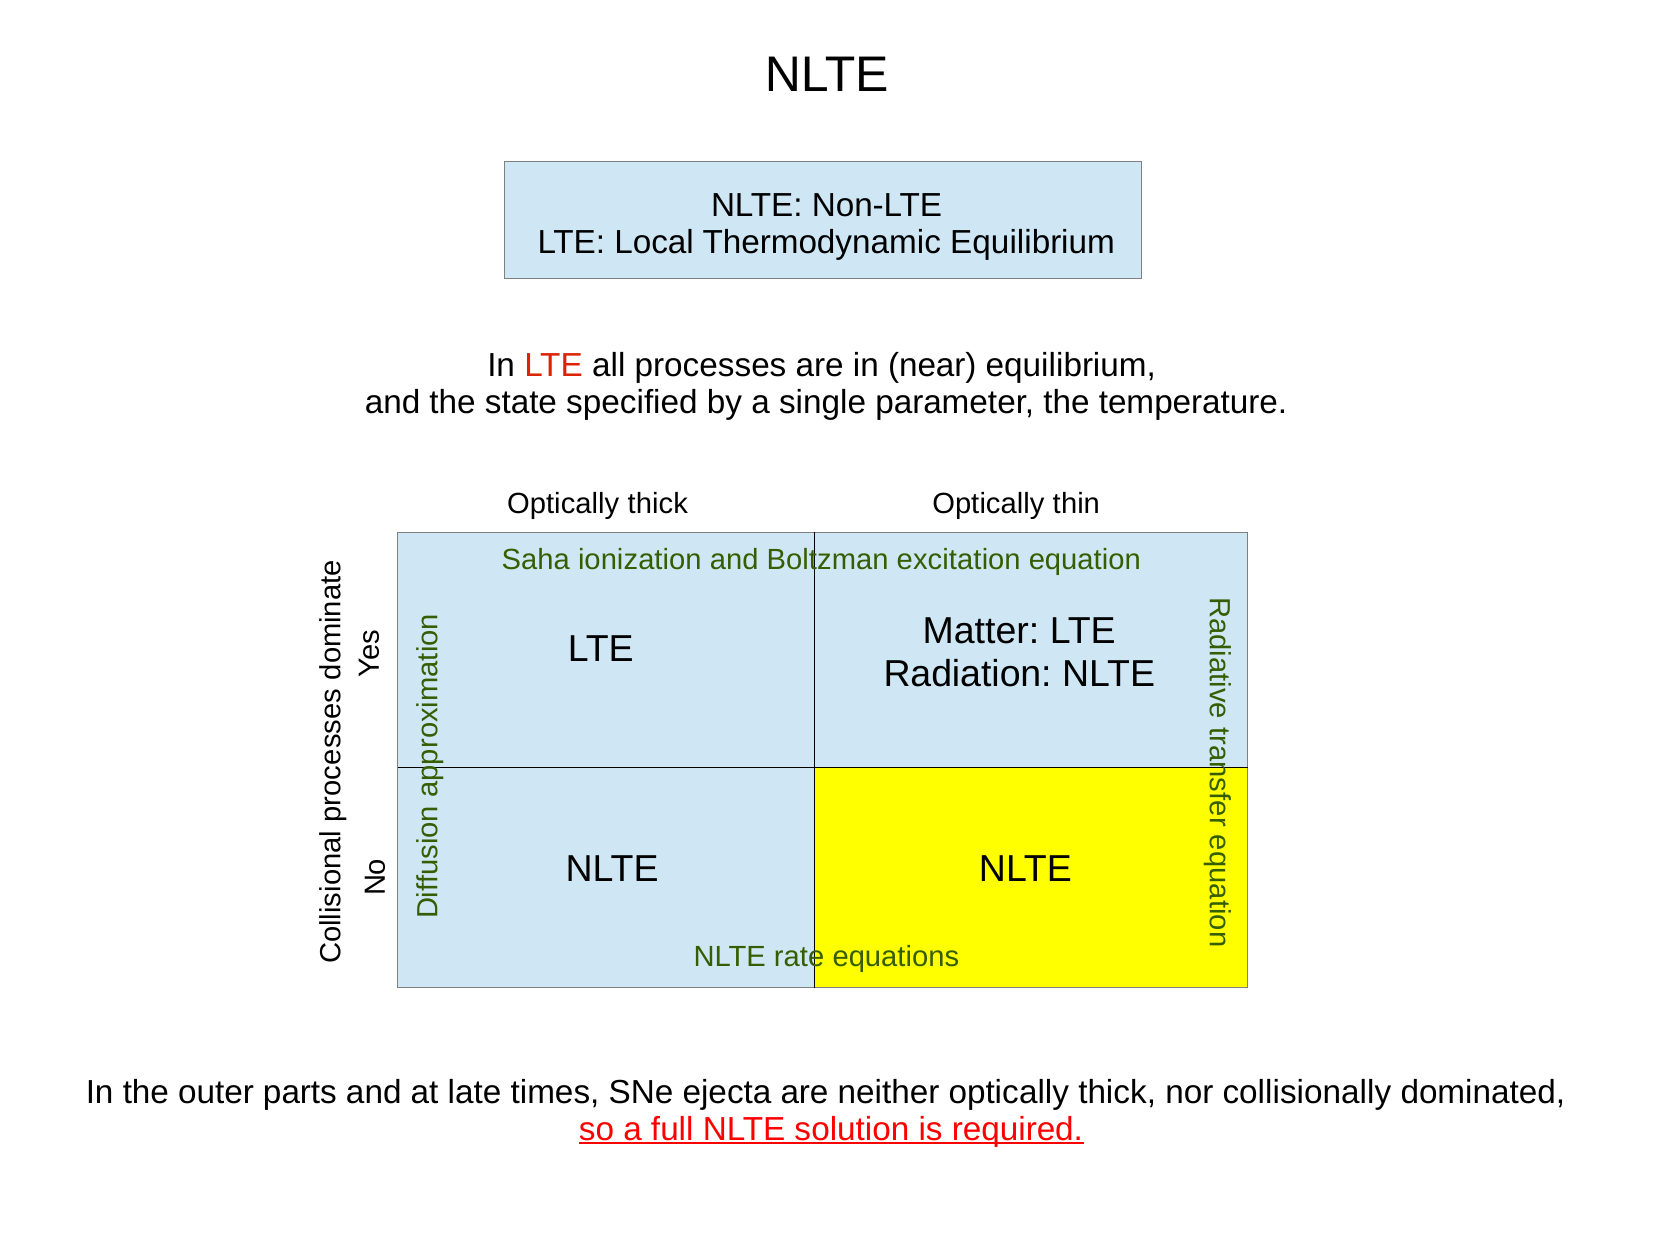

In LTE all processes are in (near) equilibrium and the state of the radiation and matter
specified by a single parameter, the temperature. Strictly speaking, anything else is NLTE.
NLTE
NLTE: Non-LTE
LTE: Local Thermodynamic Equilibrium
In LTE all processes are in (near) equilibrium,
and the state specified by a single parameter, the temperature.
Optically thick
Optically thin
Saha ionization and Boltzman excitation equation
Matter: LTE
Radiation: NLTE
LTE
Yes
Collisional processes dominate
Diffusion approximation
Radiative transfer equation
NLTE
NLTE
No
NLTE rate equations
In the outer parts and at late times, SNe ejecta are neither optically thick, nor collisionally dominated,
 so a full NLTE solution is required.